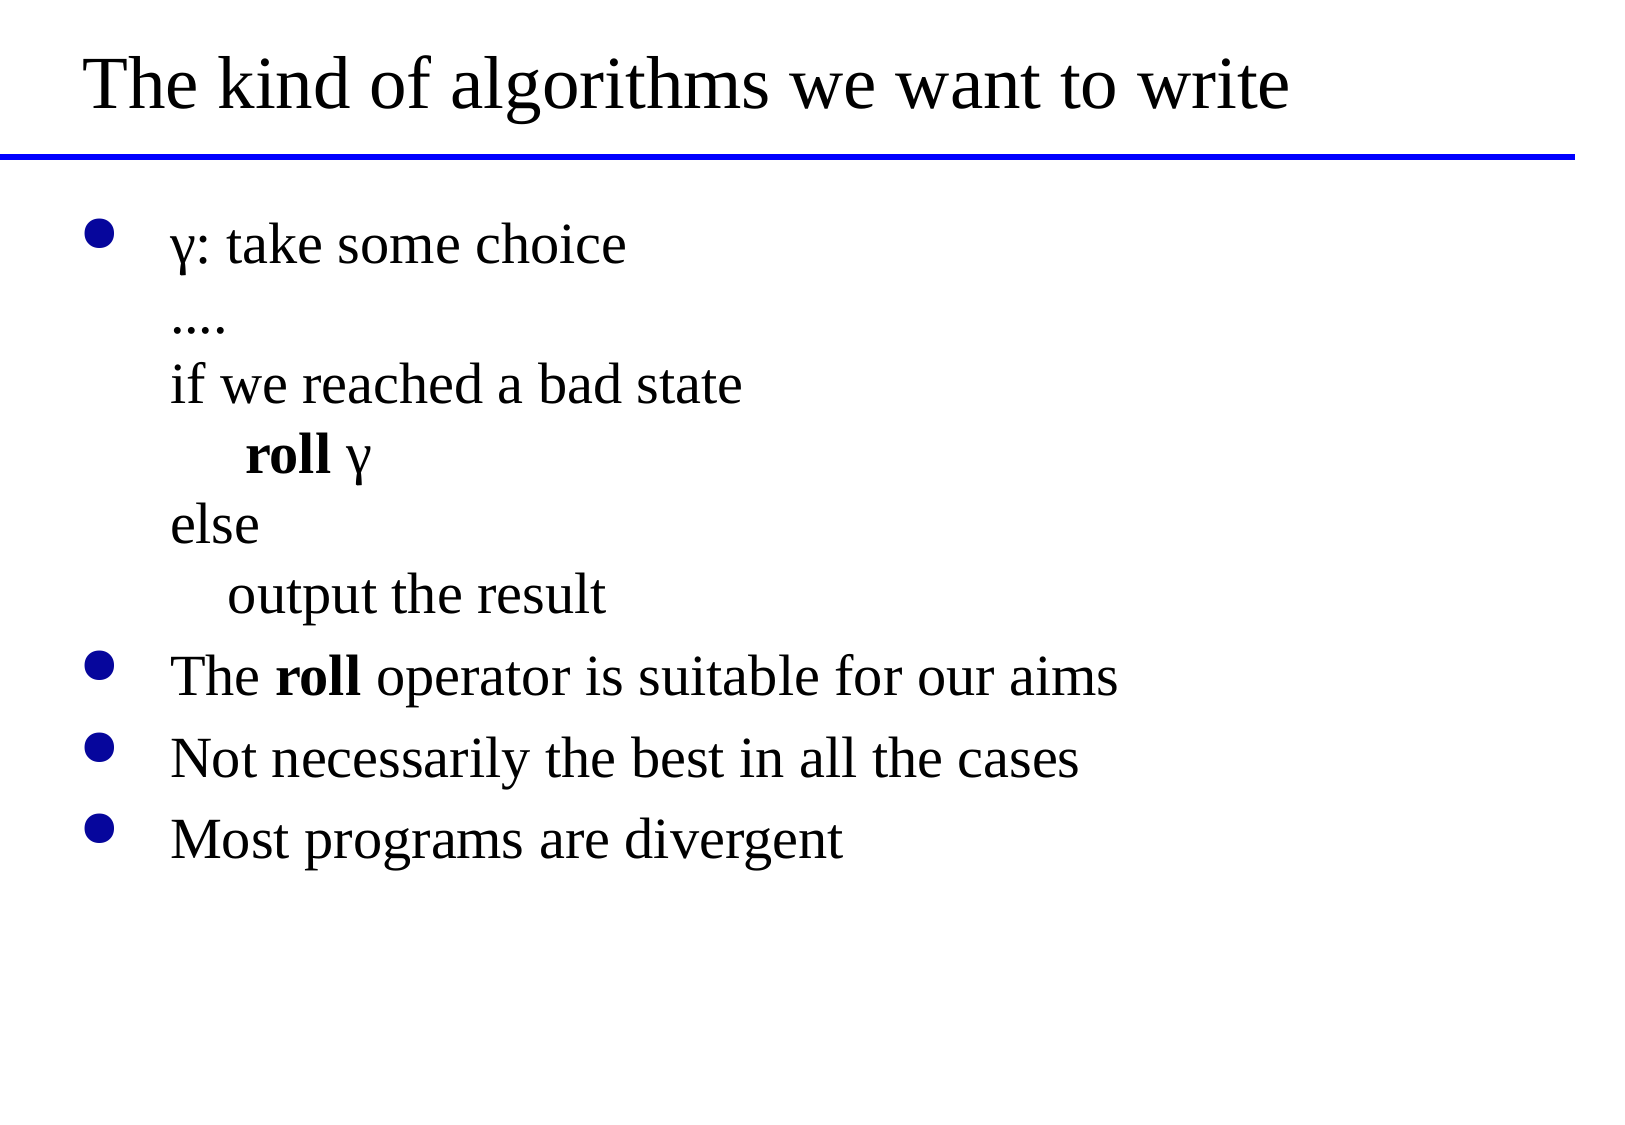

# The kind of algorithms we want to write
γ: take some choice
....
if we reached a bad state
	roll γ
else
 output the result
The roll operator is suitable for our aims
Not necessarily the best in all the cases
Most programs are divergent